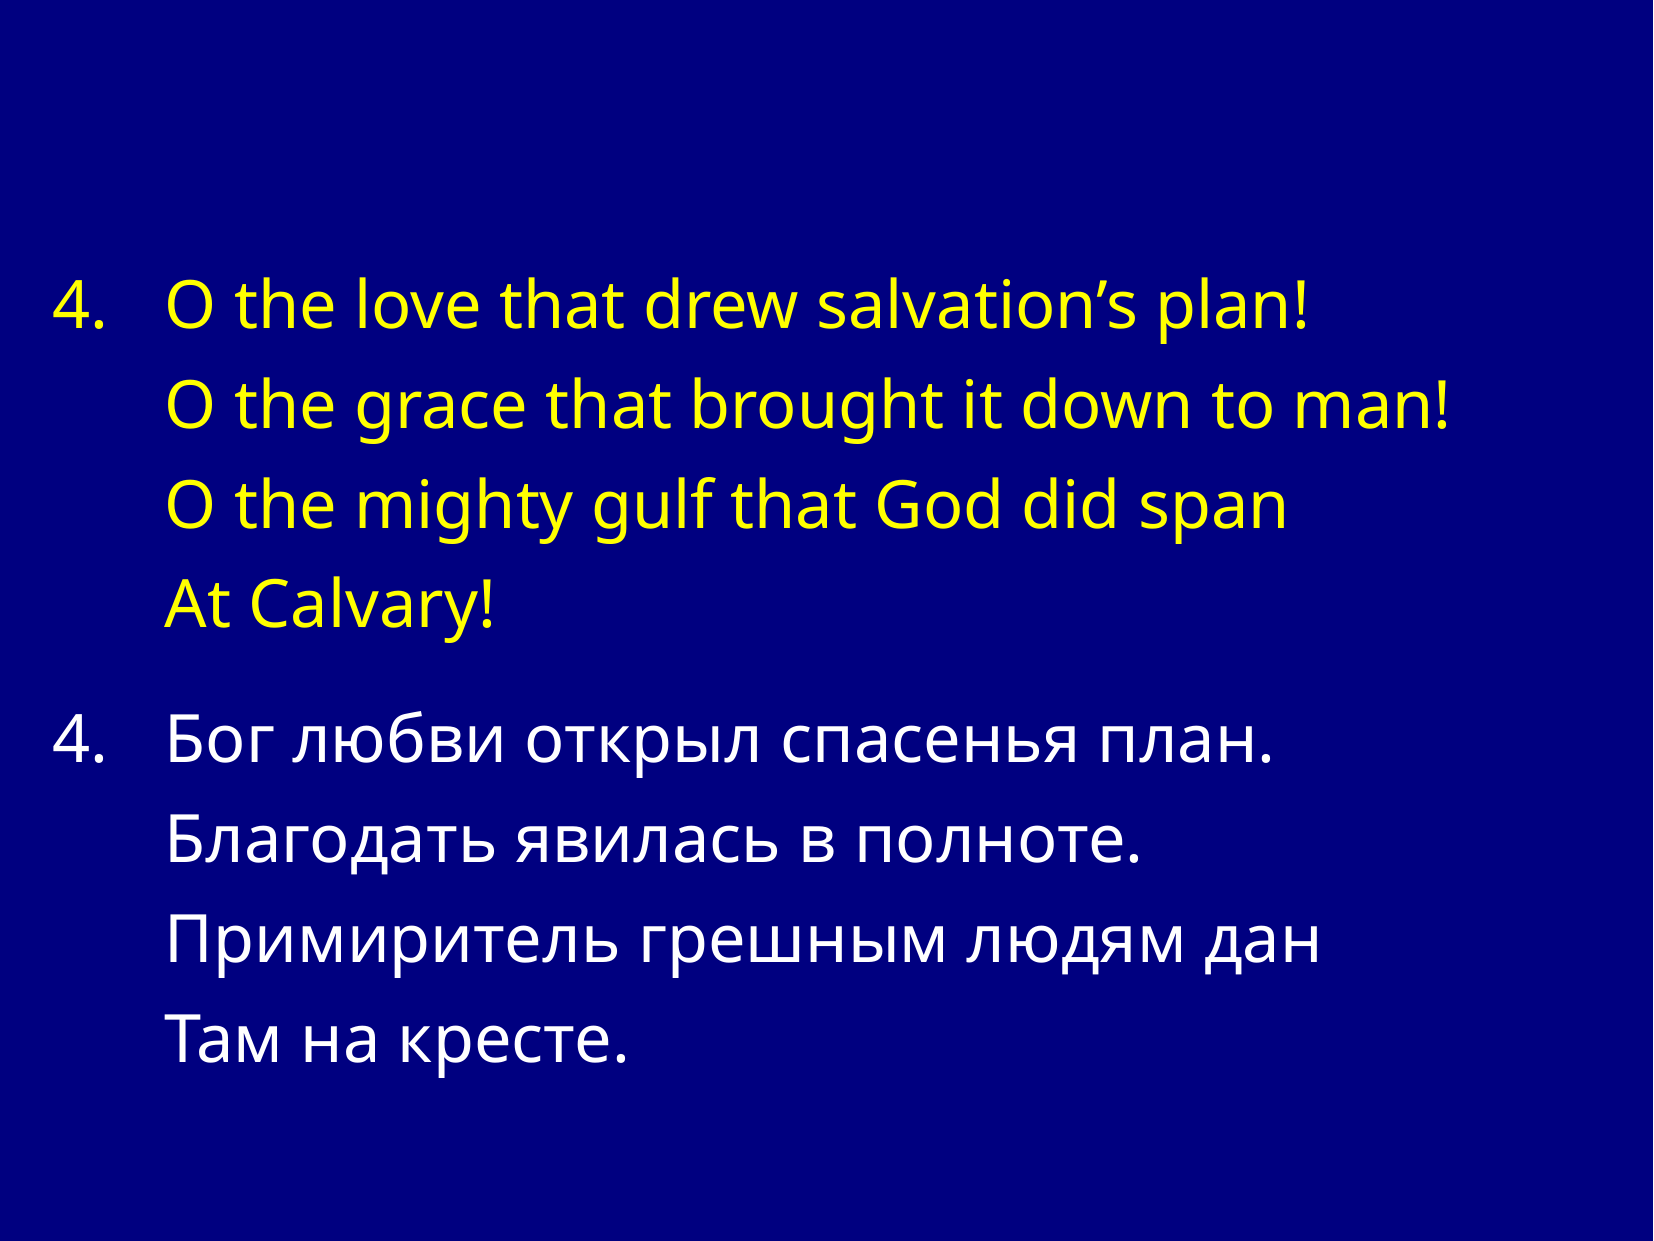

4.	O the love that drew salvation’s plan!
	O the grace that brought it down to man!
	O the mighty gulf that God did span
	At Calvary!
4.	Бог любви открыл спасенья план.
	Благодать явилась в полноте.
	Примиритель грешным людям дан
	Там на кресте.